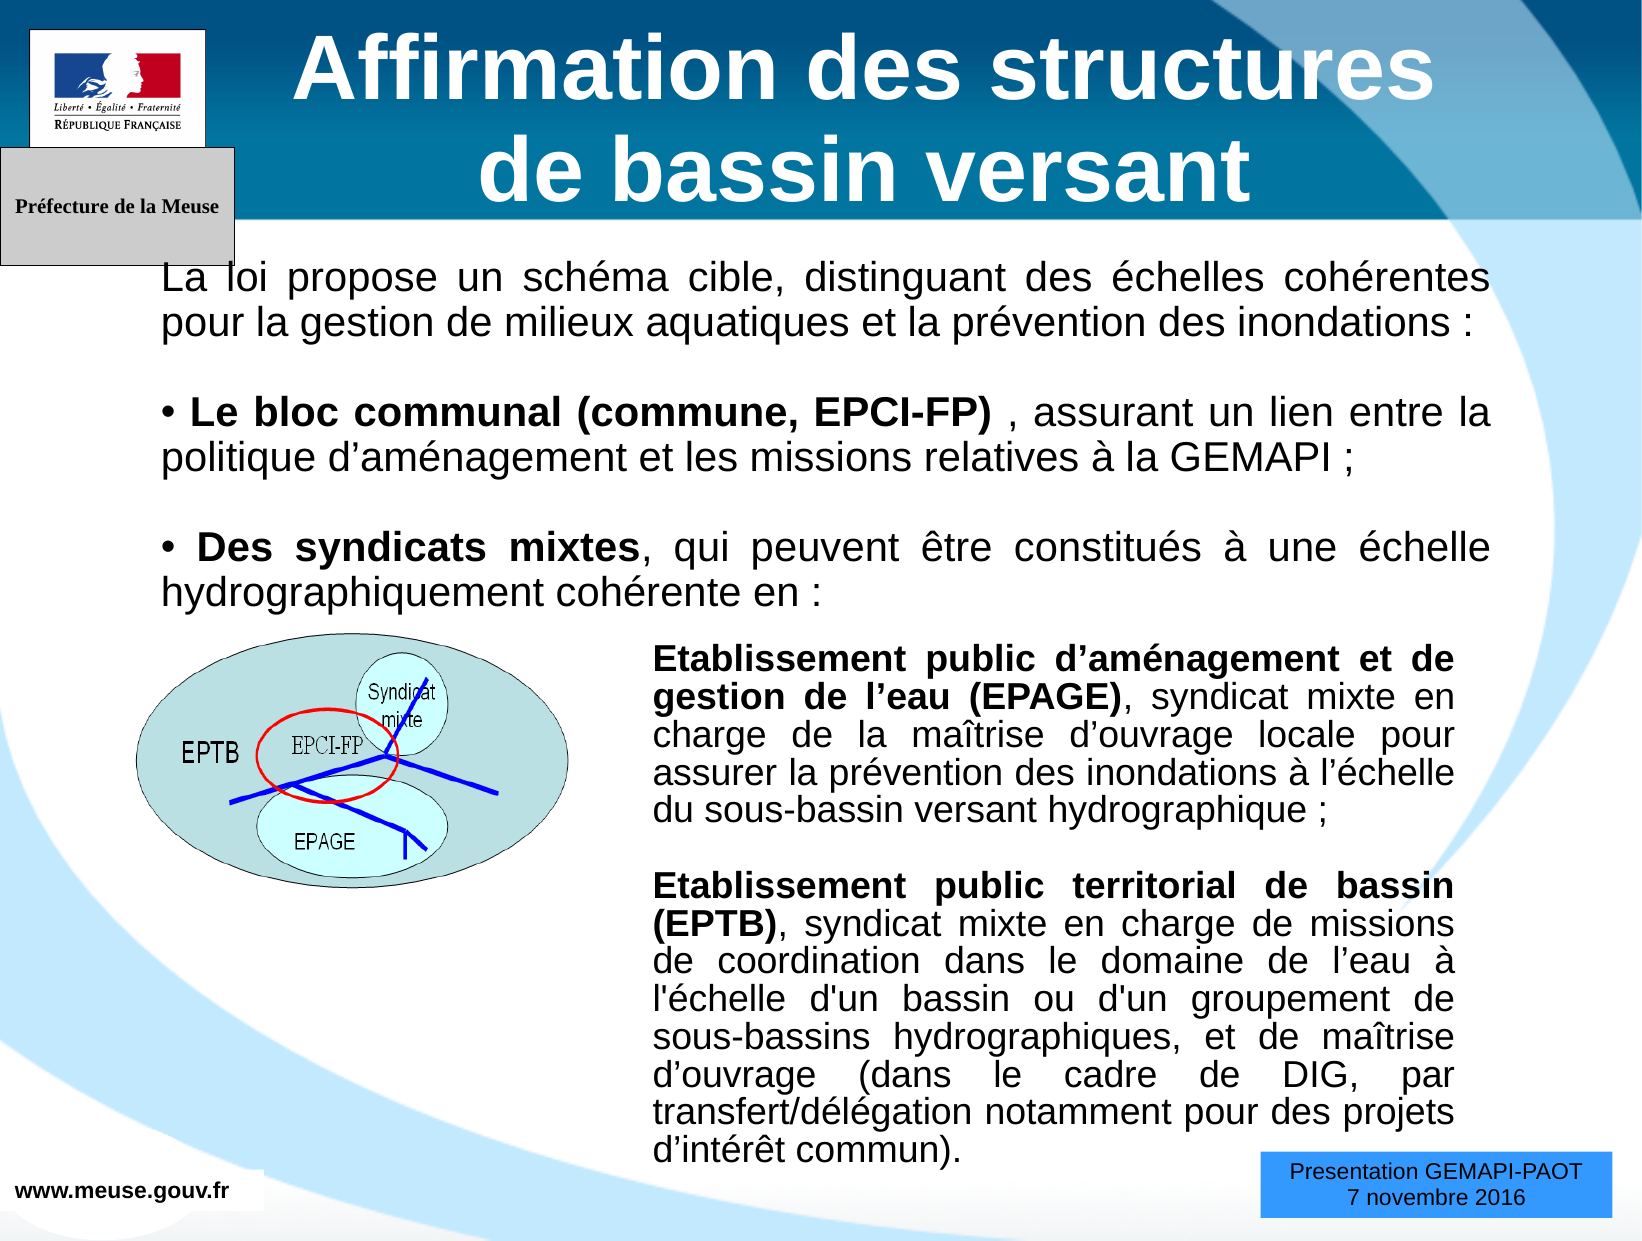

# Affirmation des structures de bassin versant
La loi propose un schéma cible, distinguant des échelles cohérentes pour la gestion de milieux aquatiques et la prévention des inondations :
 Le bloc communal (commune, EPCI-FP) , assurant un lien entre la politique d’aménagement et les missions relatives à la GEMAPI ;
 Des syndicats mixtes, qui peuvent être constitués à une échelle hydrographiquement cohérente en :
Etablissement public d’aménagement et de gestion de l’eau (EPAGE), syndicat mixte en charge de la maîtrise d’ouvrage locale pour assurer la prévention des inondations à l’échelle du sous-bassin versant hydrographique ;
Etablissement public territorial de bassin (EPTB), syndicat mixte en charge de missions de coordination dans le domaine de l’eau à l'échelle d'un bassin ou d'un groupement de sous-bassins hydrographiques, et de maîtrise d’ouvrage (dans le cadre de DIG, par transfert/délégation notamment pour des projets d’intérêt commun).